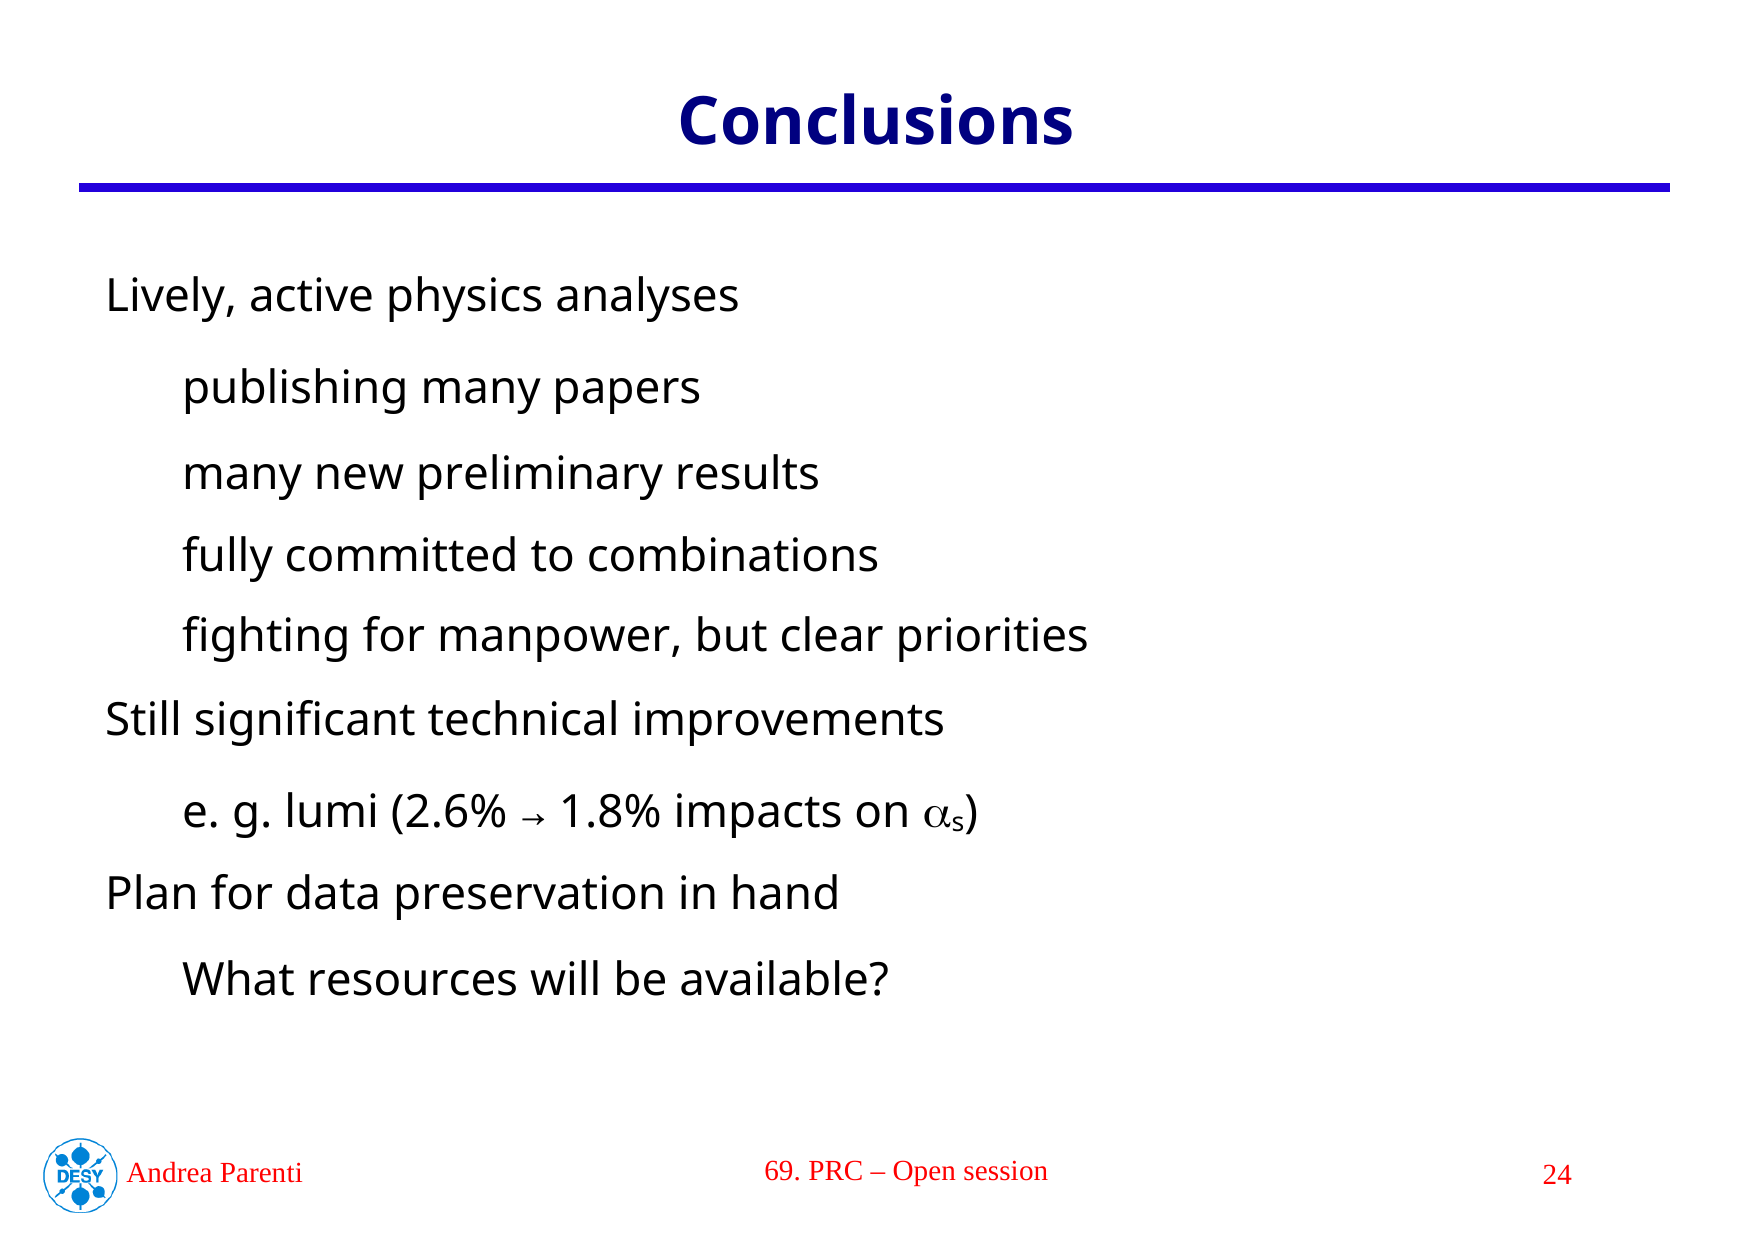

# Conclusions
Lively, active physics analyses
publishing many papers
many new preliminary results
fully committed to combinations
fighting for manpower, but clear priorities
Still significant technical improvements
e. g. lumi (2.6% → 1.8% impacts on as)
Plan for data preservation in hand
What resources will be available?